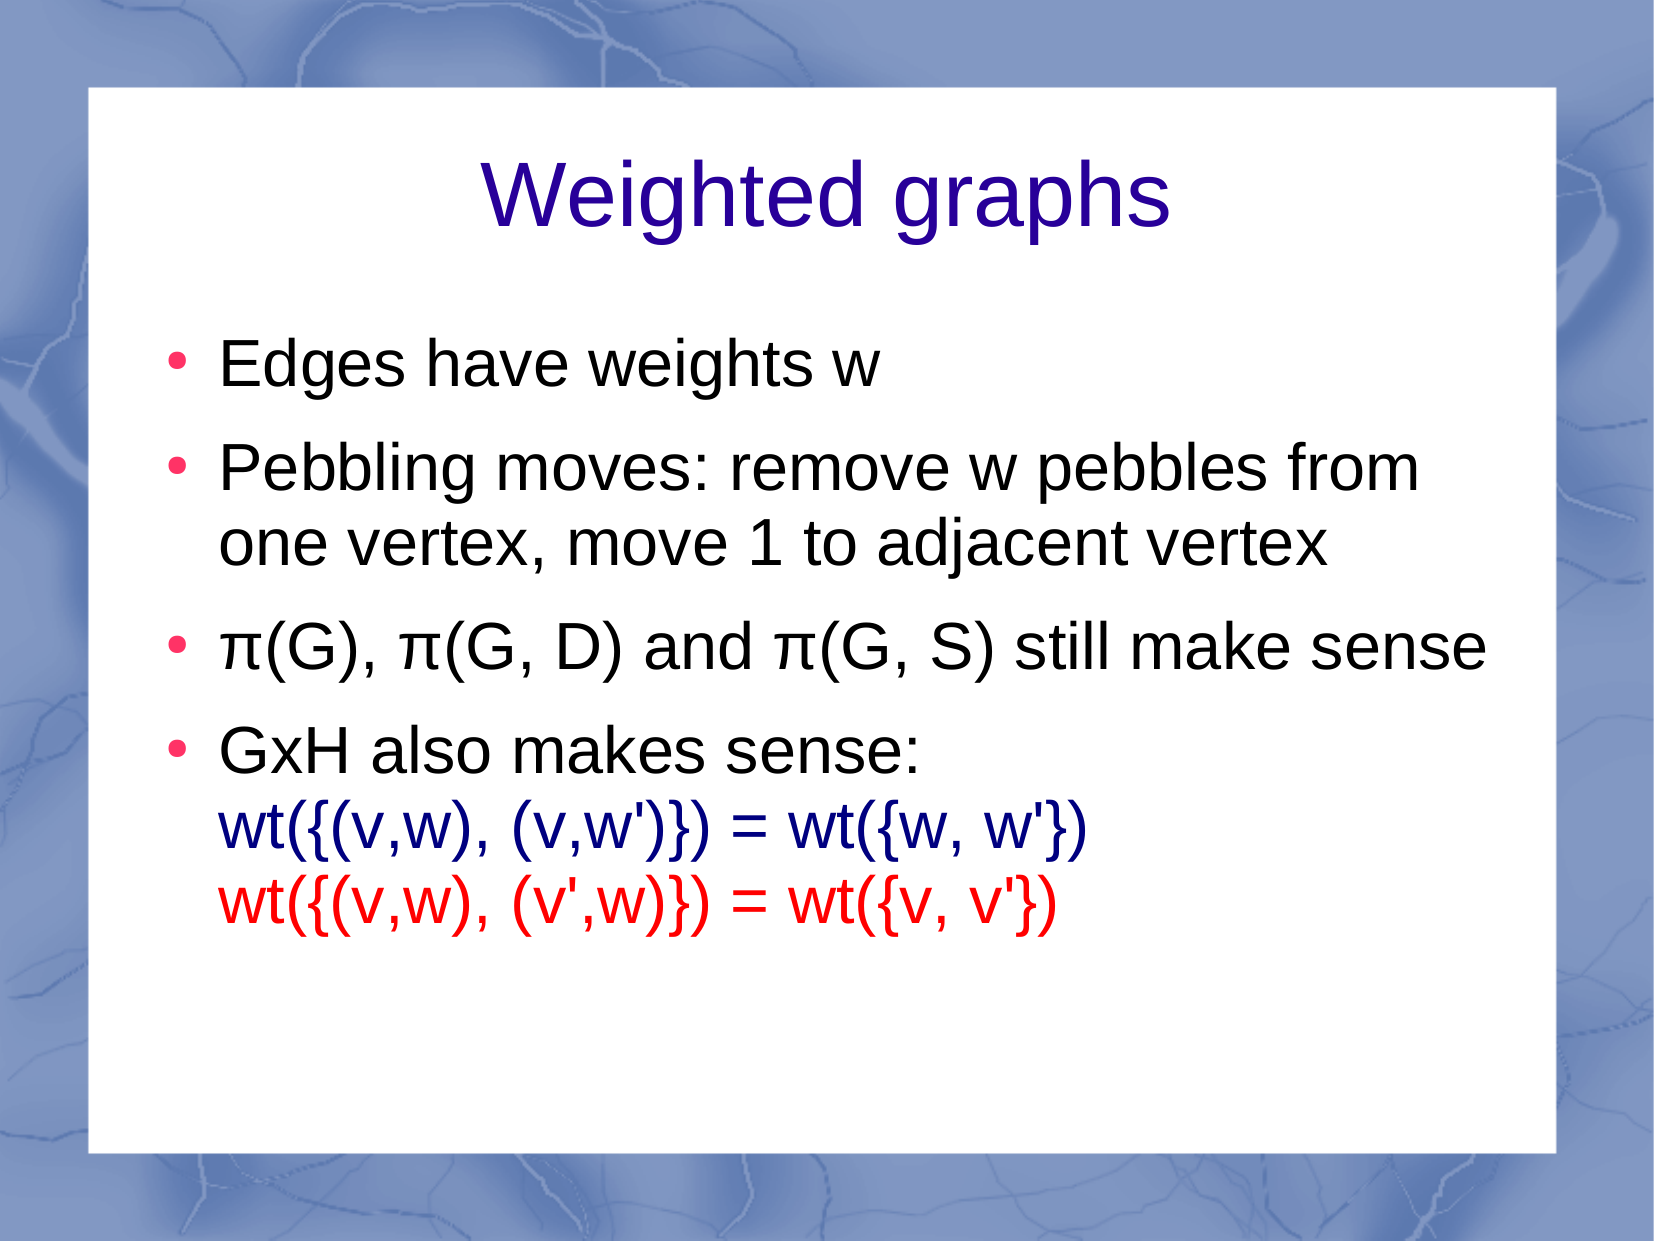

# Weighted graphs
Edges have weights w
Pebbling moves: remove w pebbles from one vertex, move 1 to adjacent vertex
π(G), π(G, D) and π(G, S) still make sense
GxH also makes sense:
wt({(v,w), (v,w')}) = wt({w, w'})
wt({(v,w), (v',w)}) = wt({v, v'})